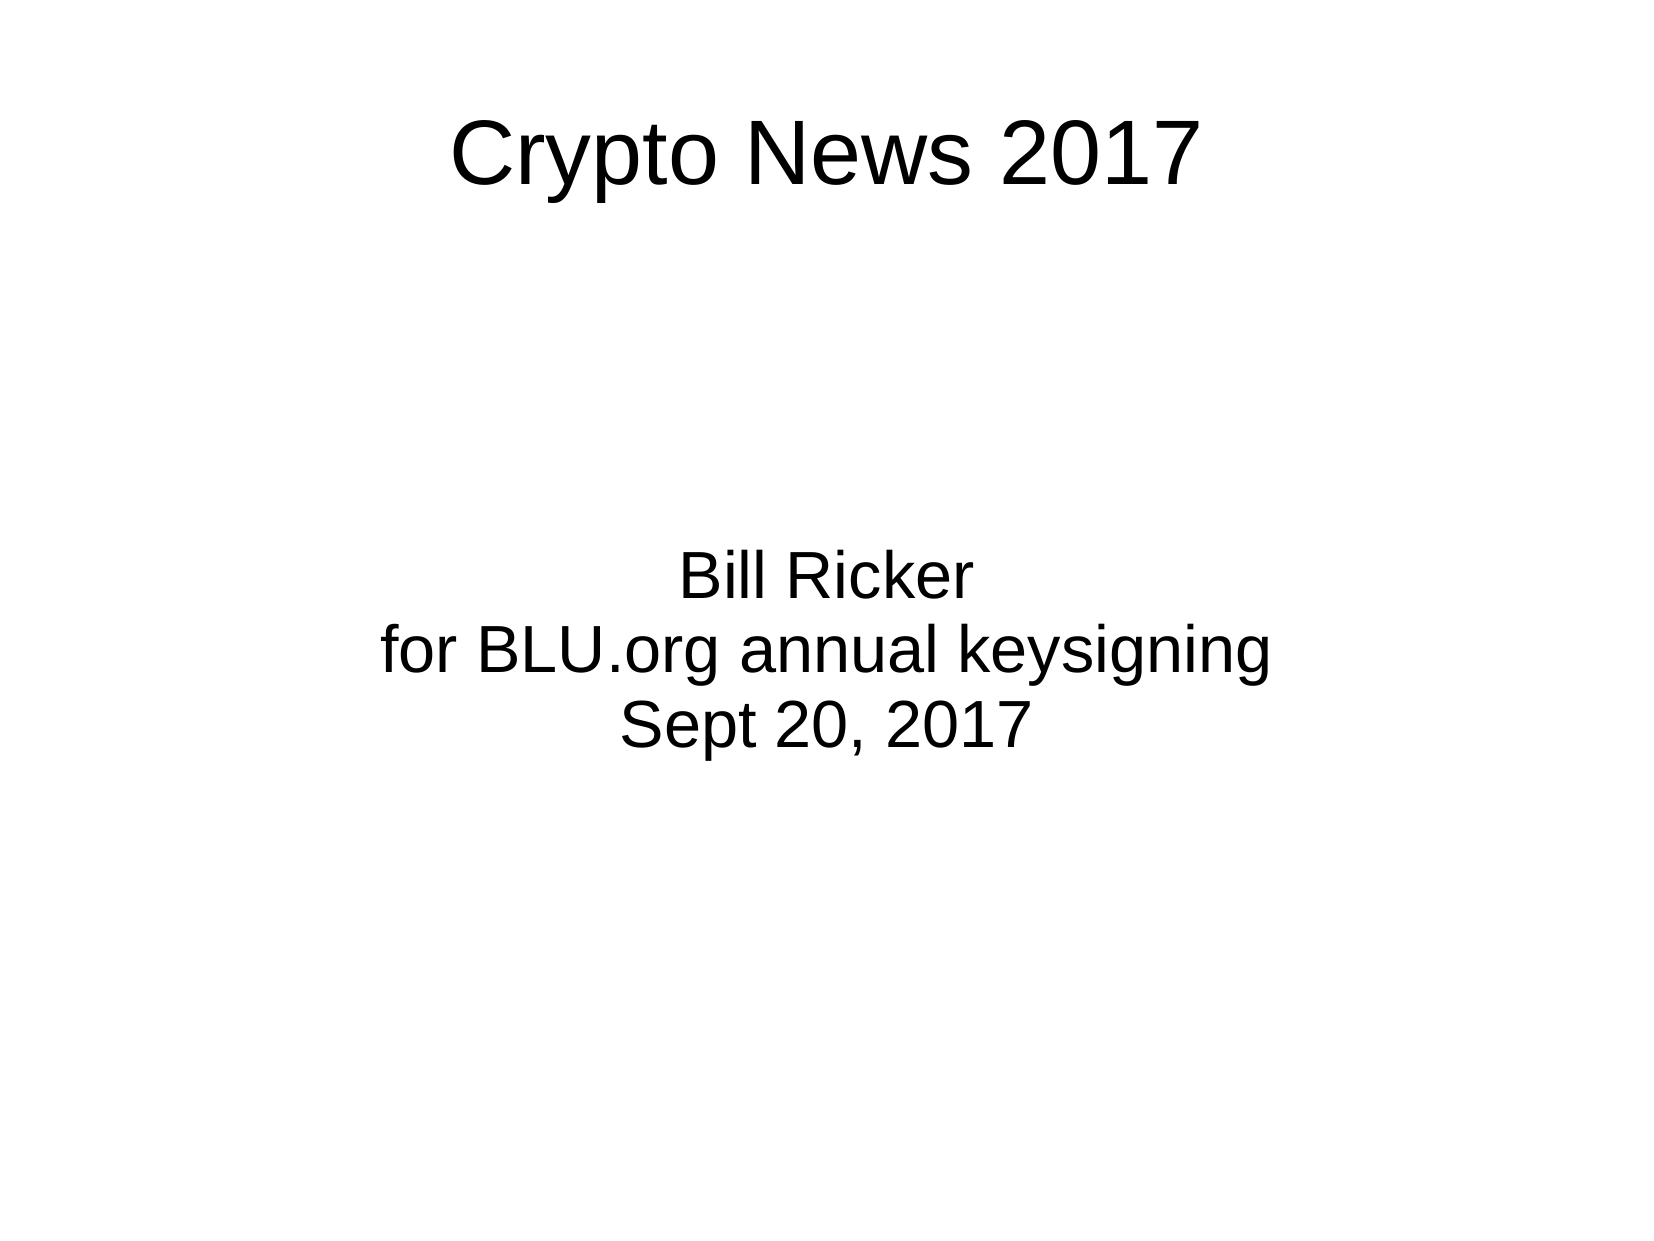

# Crypto News 2017
Bill Ricker
for BLU.org annual keysigning
Sept 20, 2017